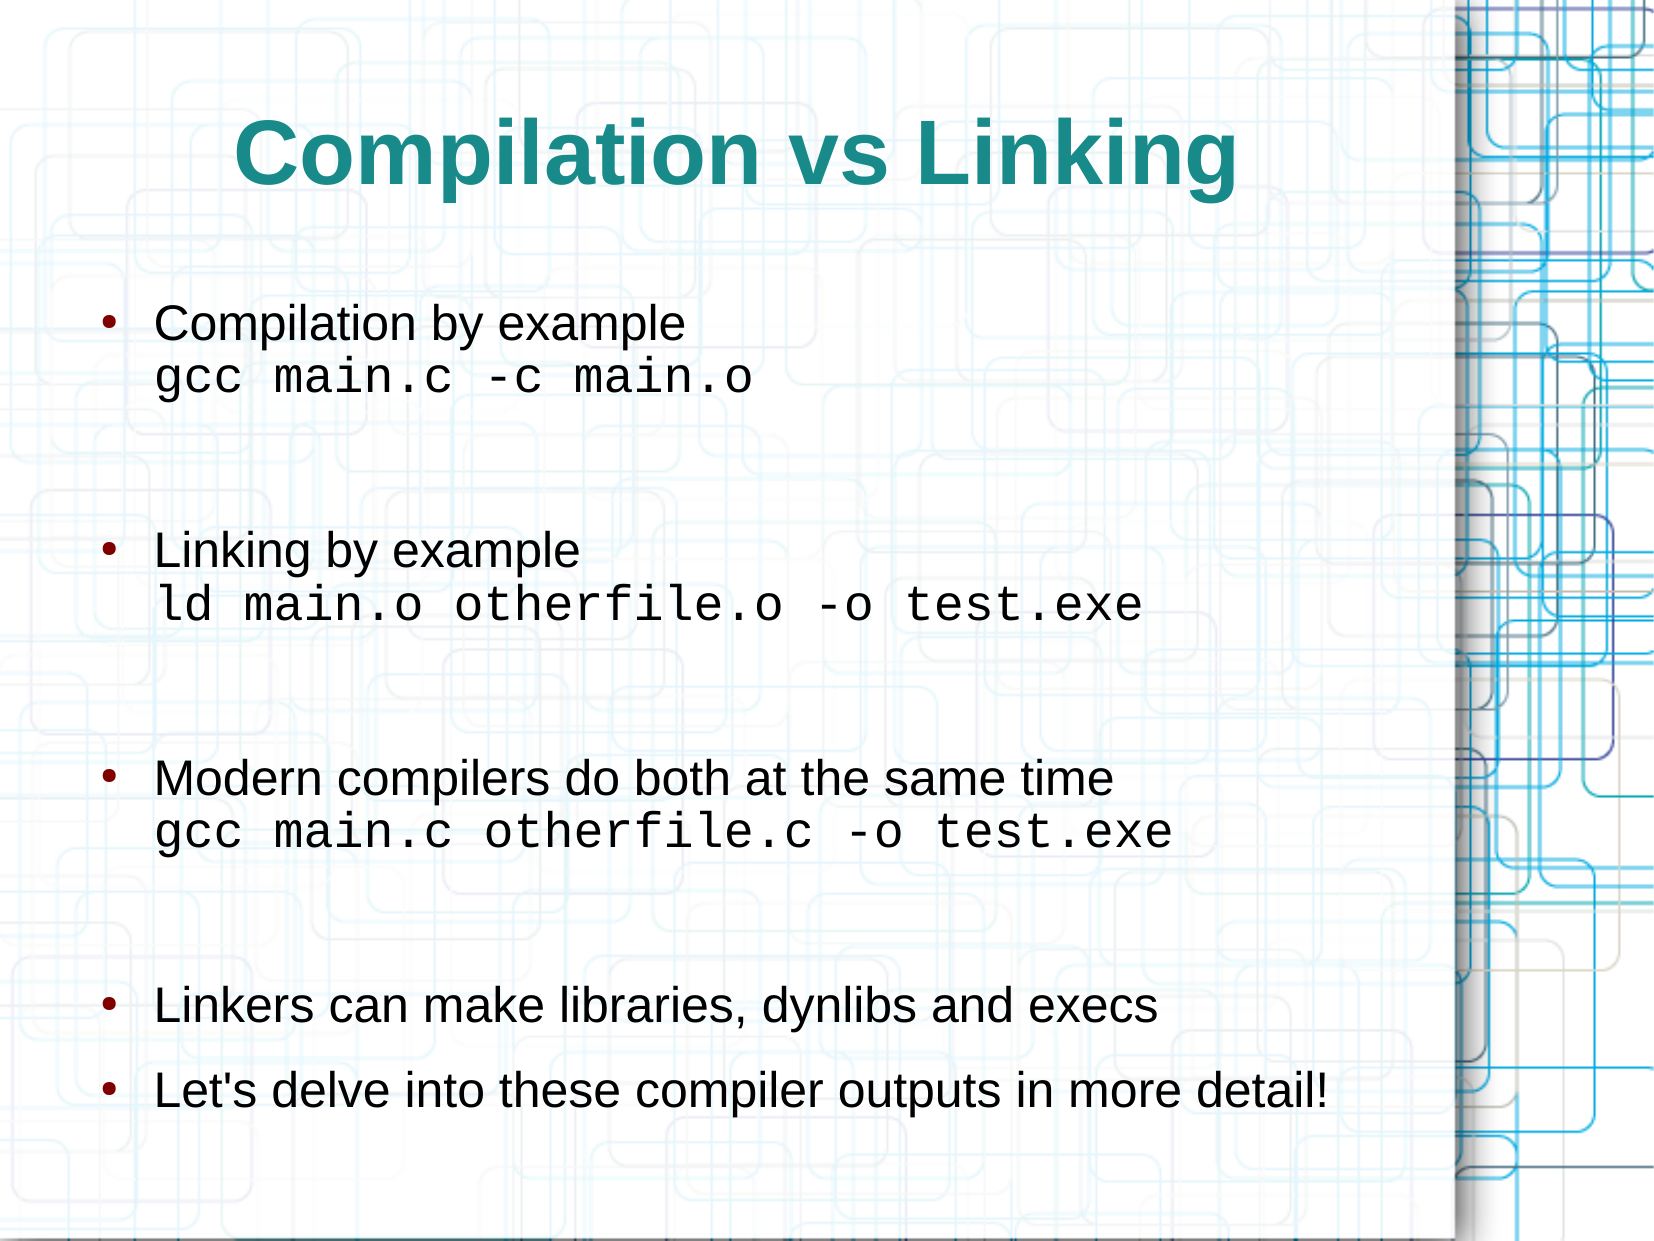

# Compilation vs Linking
Compilation by example
gcc main.c -c main.o
Linking by example
ld main.o otherfile.o -o test.exe
Modern compilers do both at the same time
gcc main.c otherfile.c -o test.exe
Linkers can make libraries, dynlibs and execs
Let's delve into these compiler outputs in more detail!